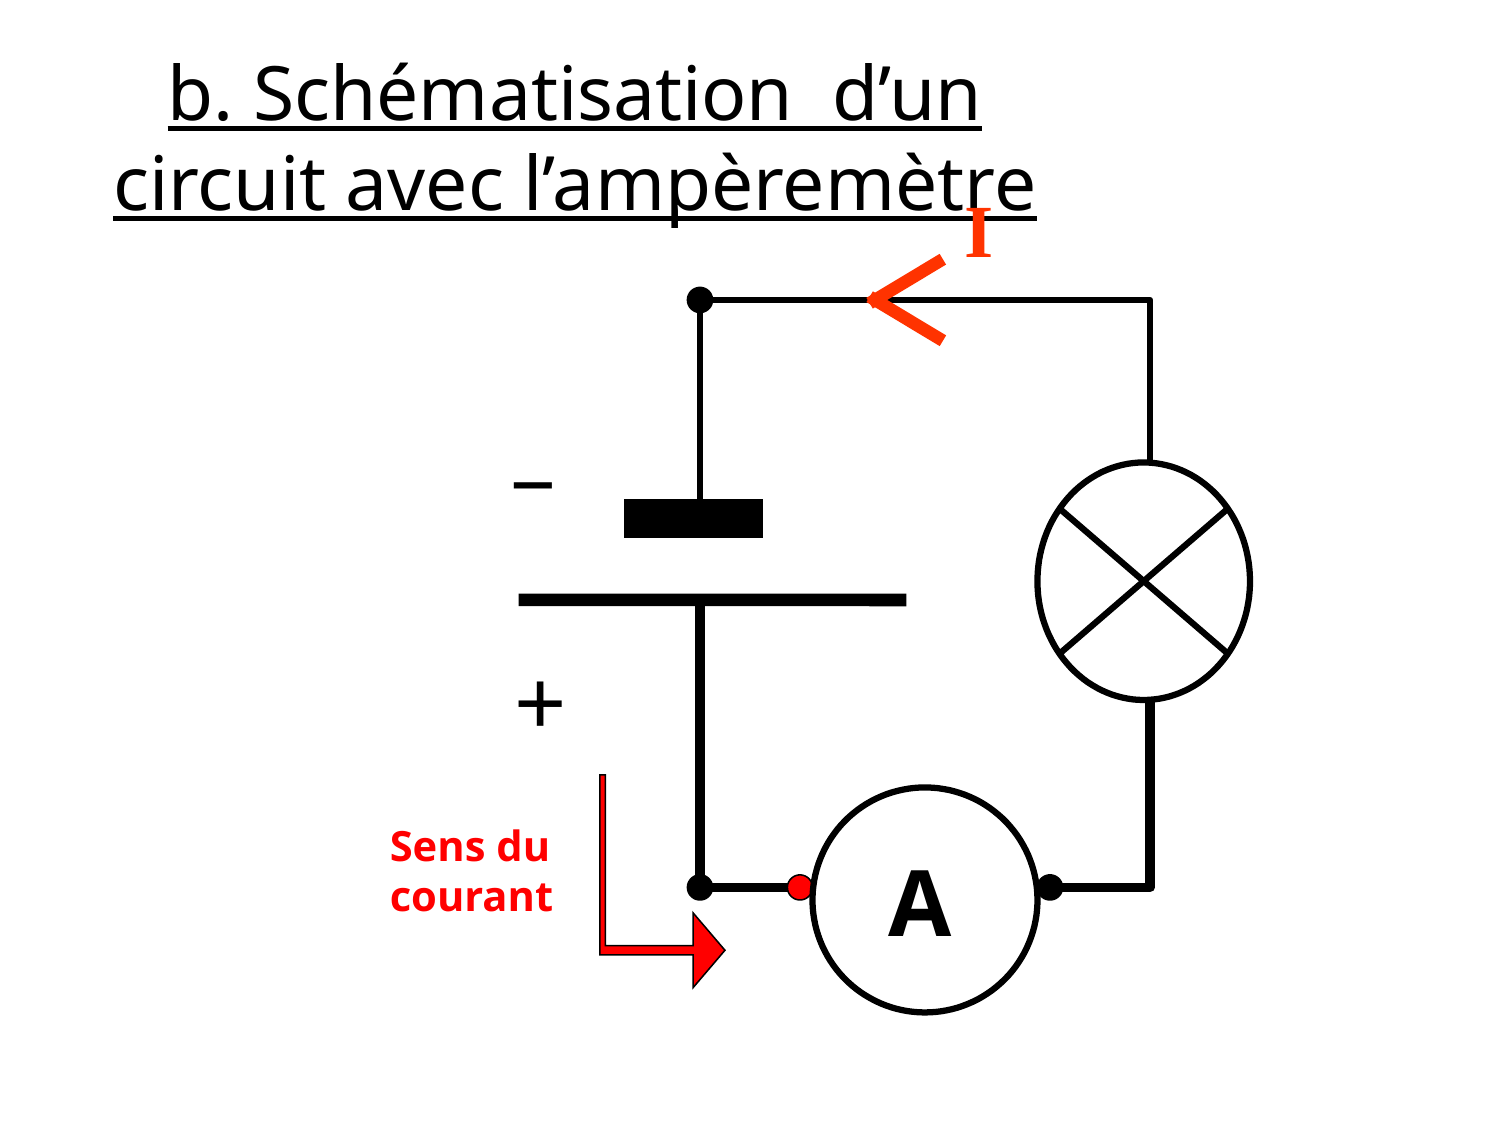

b. Schématisation d’un circuit avec l’ampèremètre
I
Sens du courant
_
+
 A